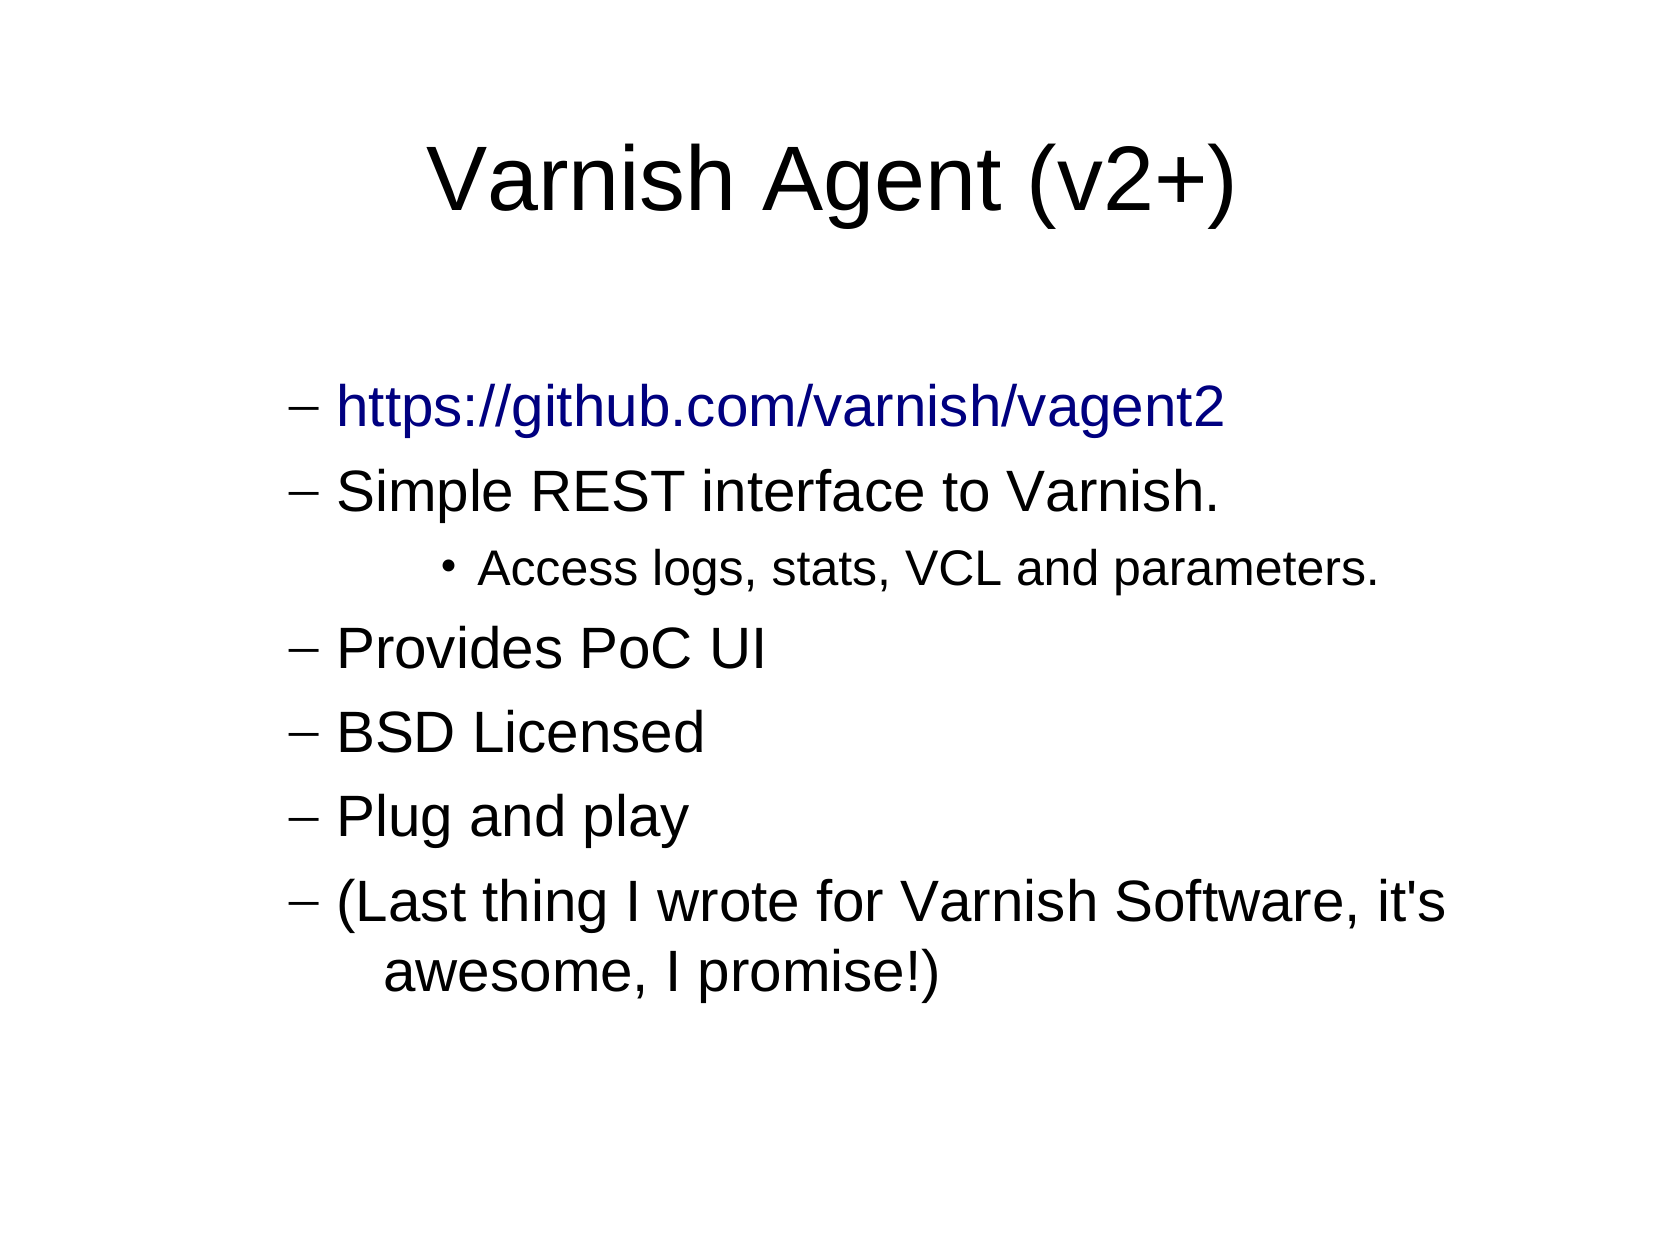

# Varnish Agent (v2+)
https://github.com/varnish/vagent2
Simple REST interface to Varnish.
Access logs, stats, VCL and parameters.
Provides PoC UI
BSD Licensed
Plug and play
(Last thing I wrote for Varnish Software, it's awesome, I promise!)